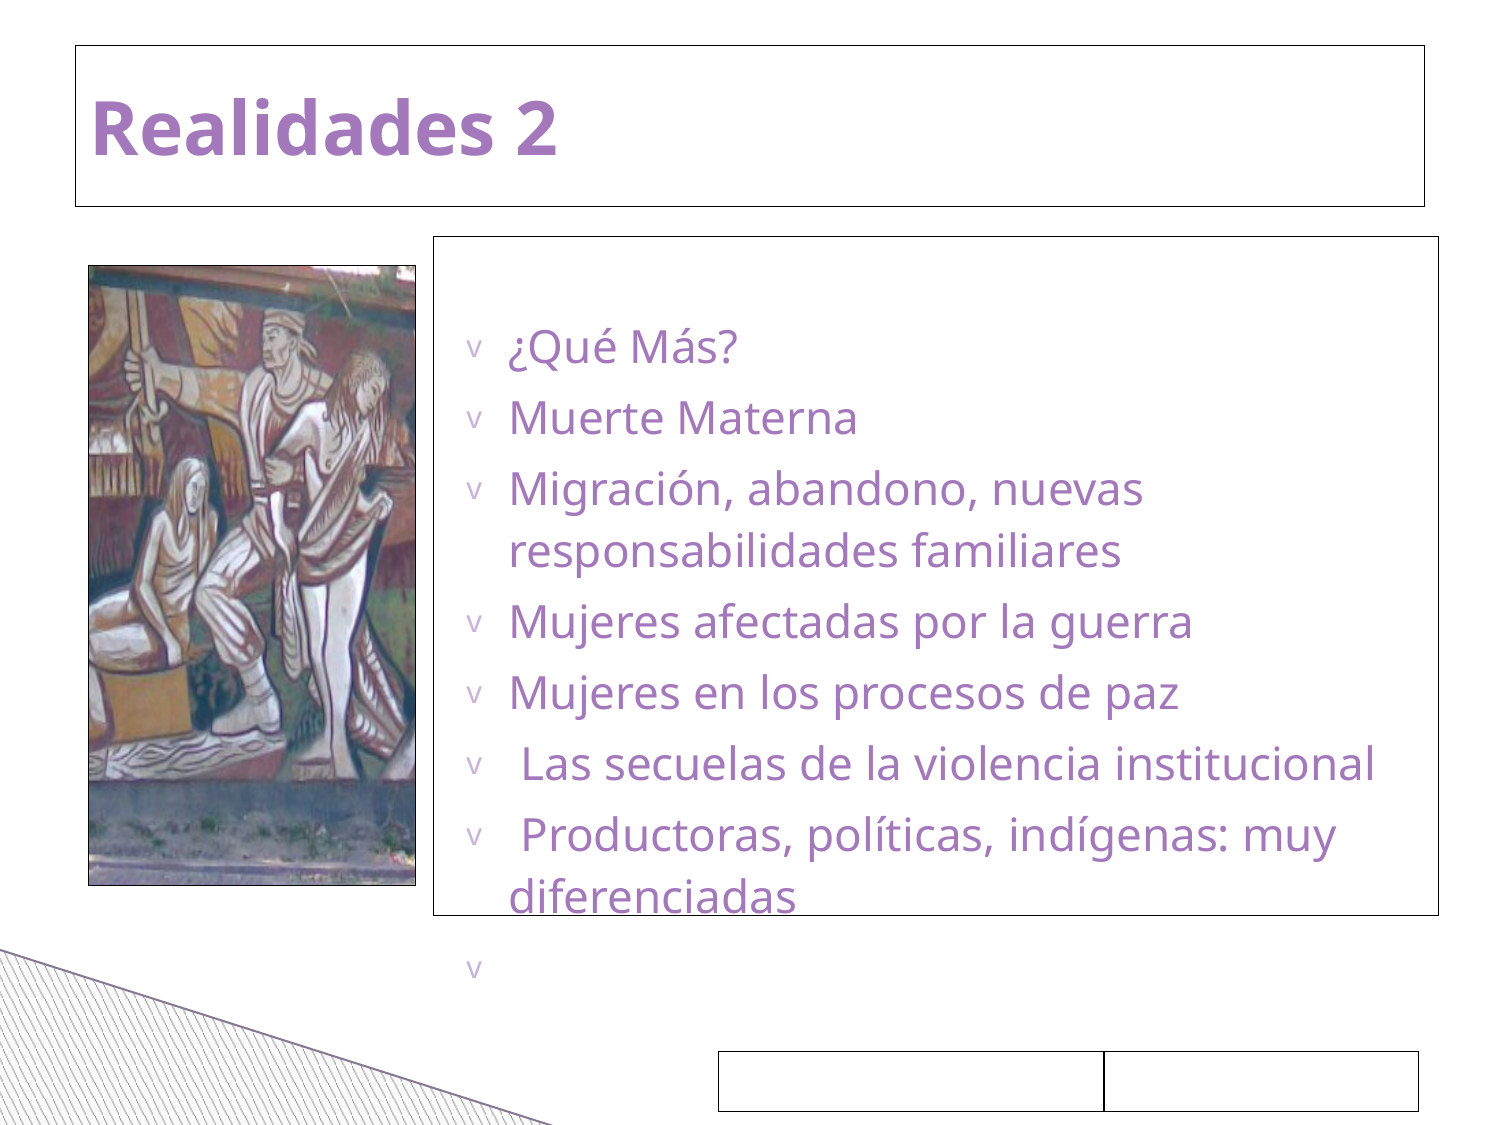

Realidades 2
# ¿Qué Más?
Muerte Materna
Migración, abandono, nuevas responsabilidades familiares
Mujeres afectadas por la guerra
Mujeres en los procesos de paz
 Las secuelas de la violencia institucional
 Productoras, políticas, indígenas: muy diferenciadas